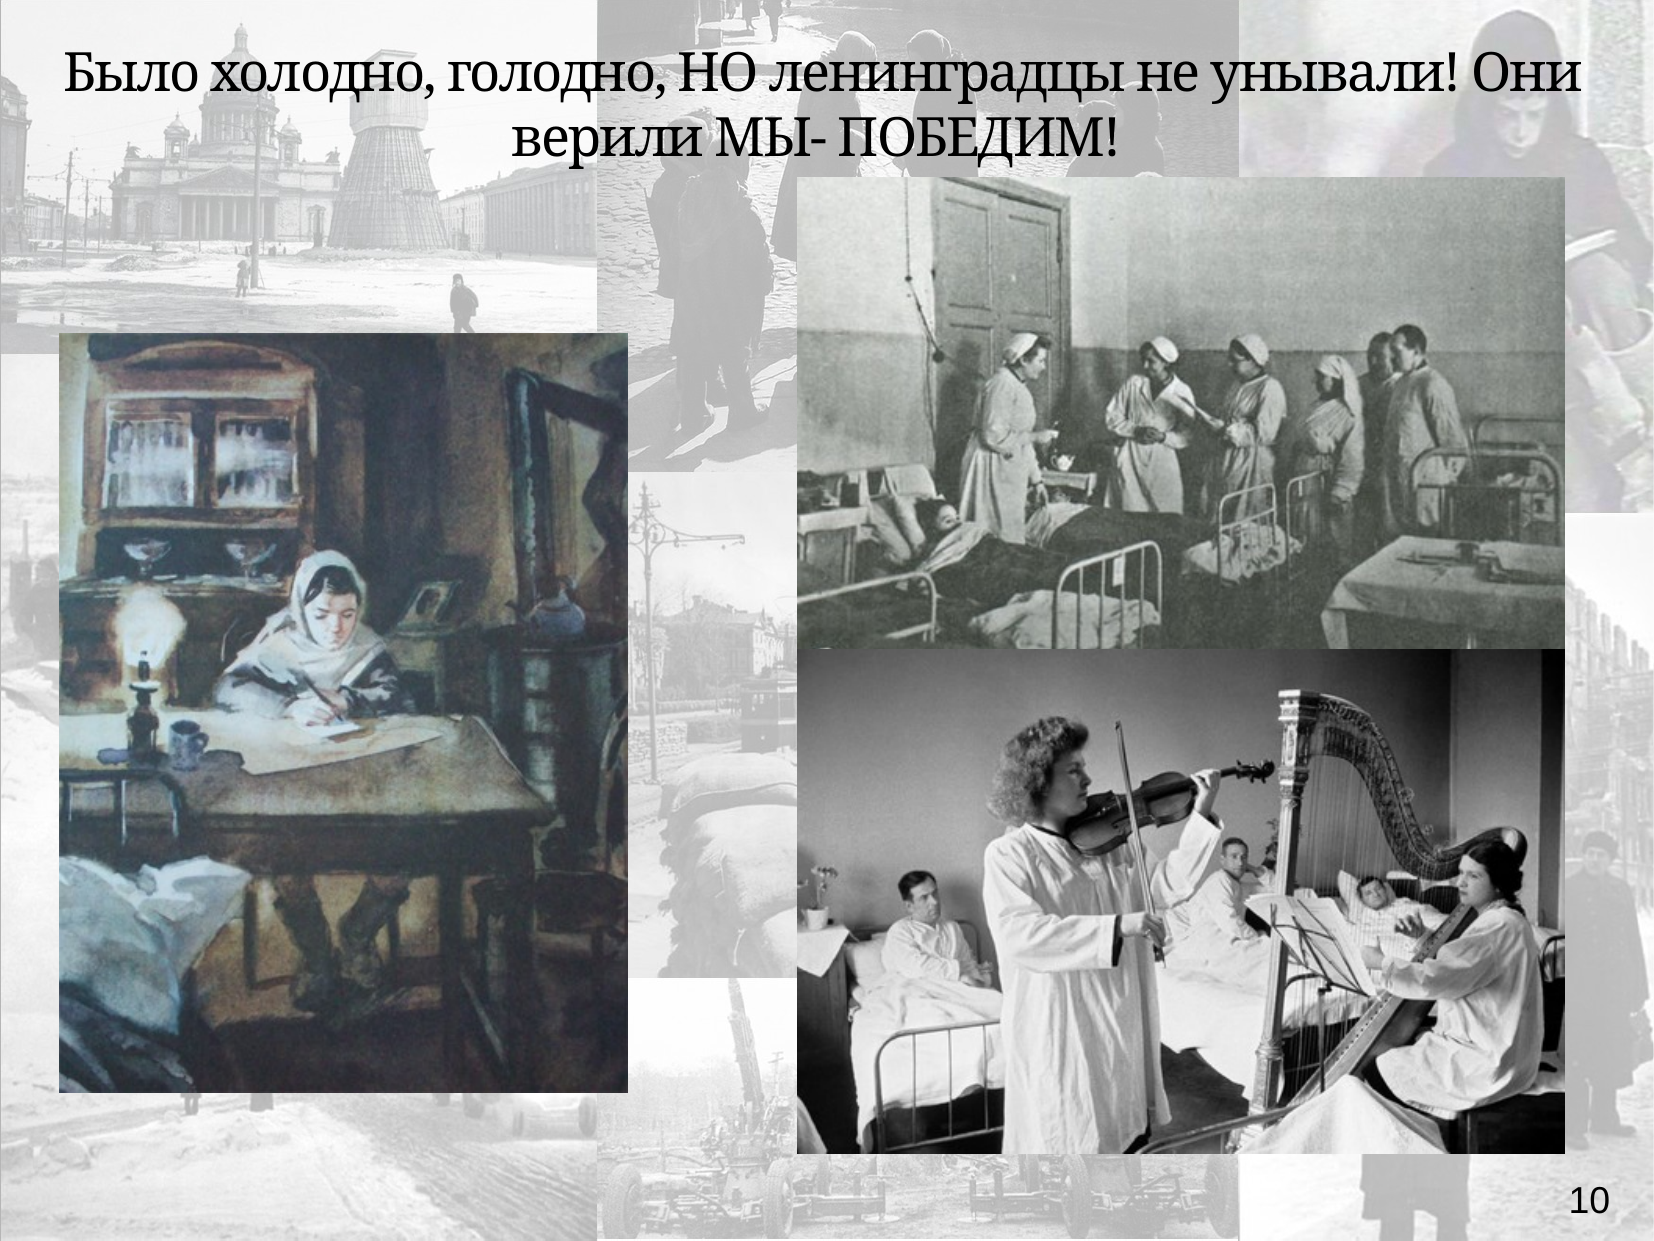

Было холодно, голодно, НО ленинградцы не унывали! Они верили МЫ- ПОБЕДИМ!